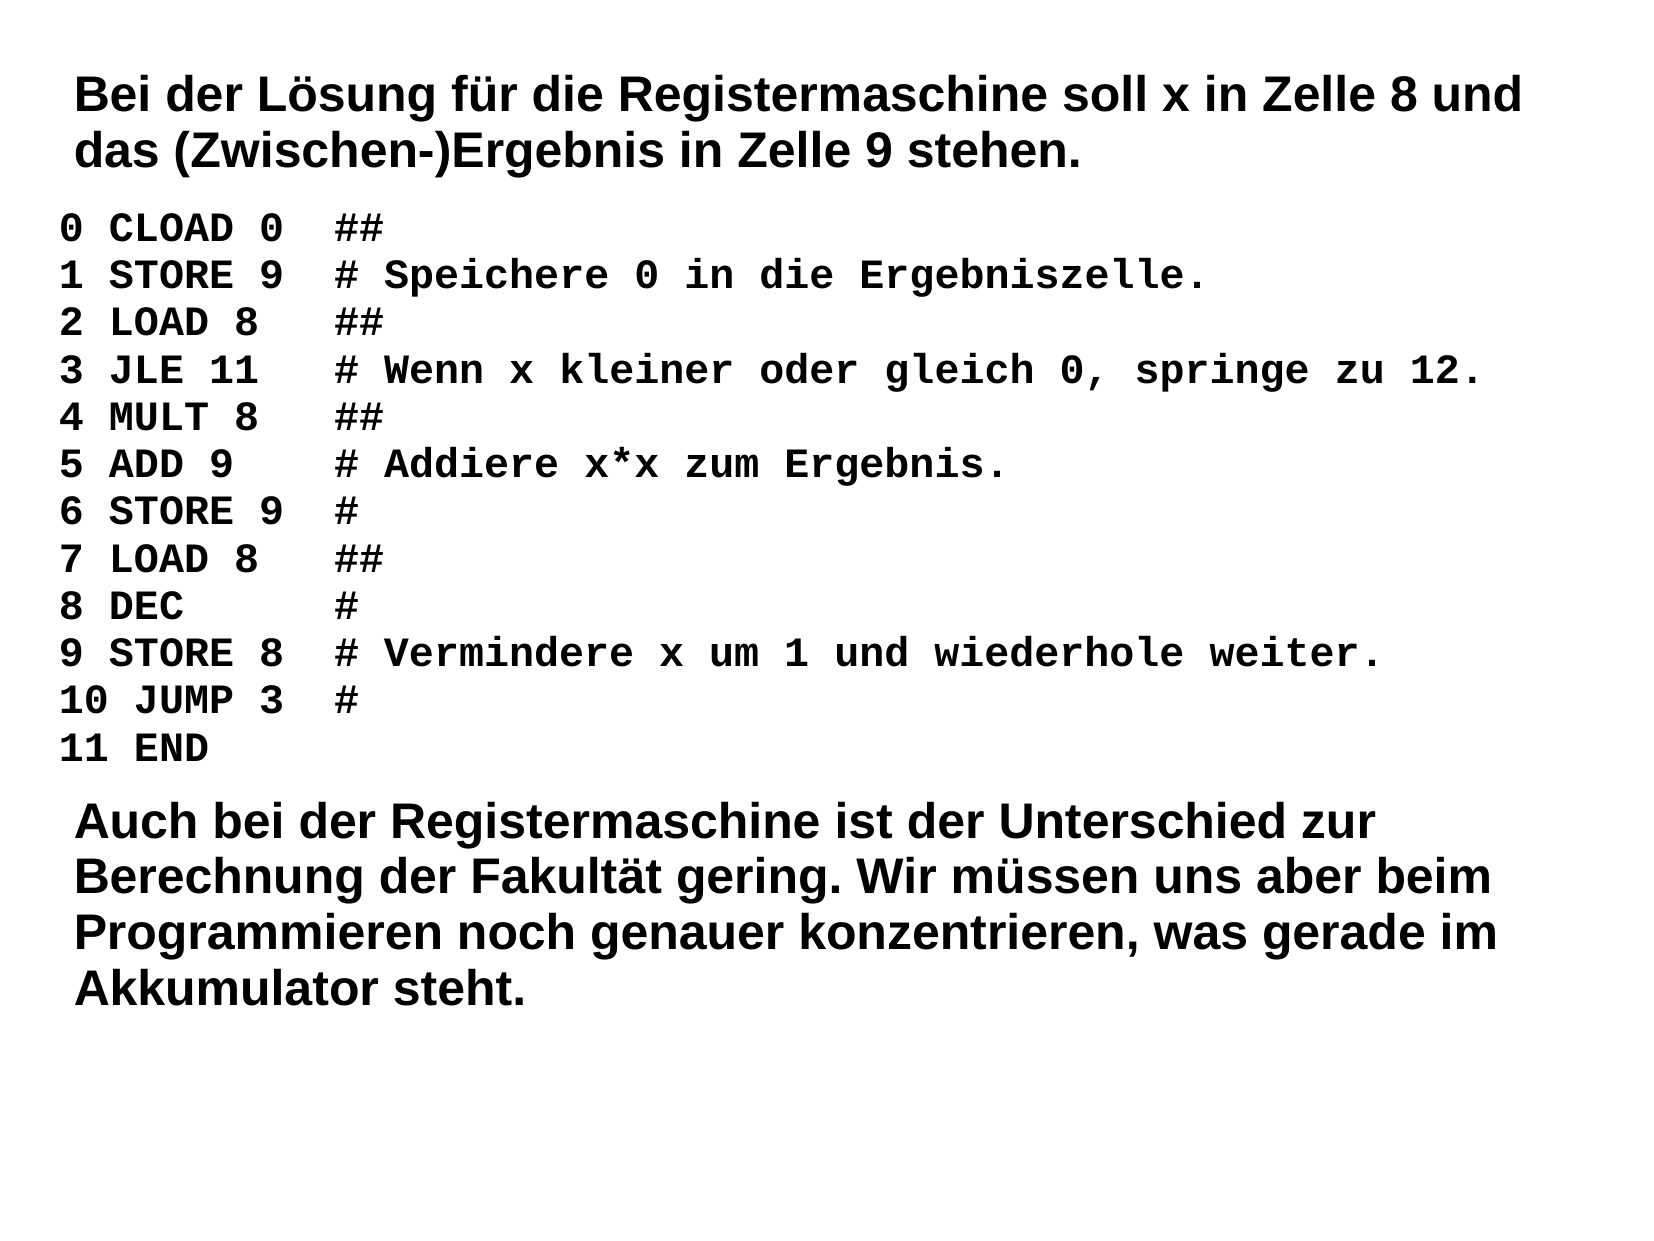

Bei der Lösung für die Registermaschine soll x in Zelle 8 und das (Zwischen-)Ergebnis in Zelle 9 stehen.
# 0 CLOAD 0 ## 1 STORE 9 # Speichere 0 in die Ergebniszelle. 2 LOAD 8 ## 3 JLE 11 # Wenn x kleiner oder gleich 0, springe zu 12. 4 MULT 8 ## 5 ADD 9 # Addiere x*x zum Ergebnis. 6 STORE 9 # 7 LOAD 8 ## 8 DEC # 9 STORE 8 # Vermindere x um 1 und wiederhole weiter. 10 JUMP 3 # 11 END
Auch bei der Registermaschine ist der Unterschied zur Berechnung der Fakultät gering. Wir müssen uns aber beim Programmieren noch genauer konzentrieren, was gerade im Akkumulator steht.